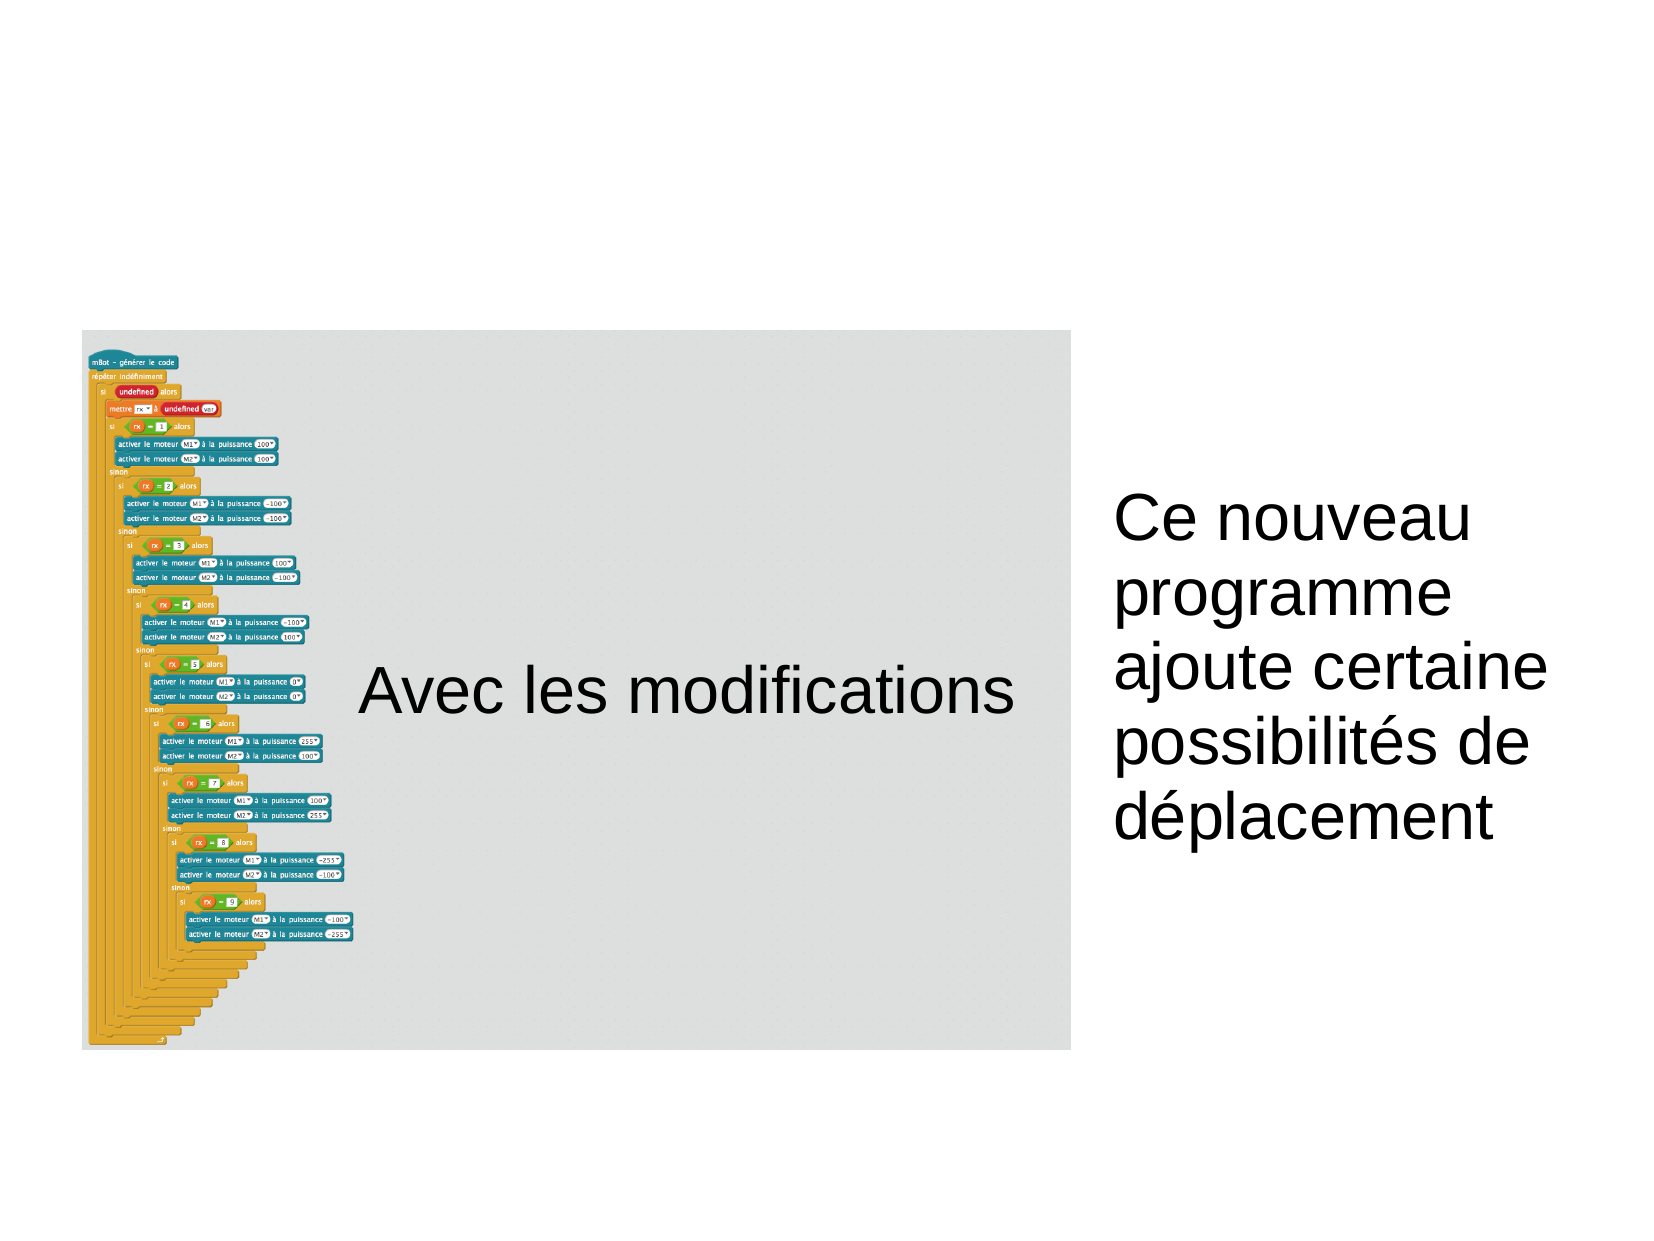

#
Ce nouveau programme ajoute certaine possibilités de déplacement